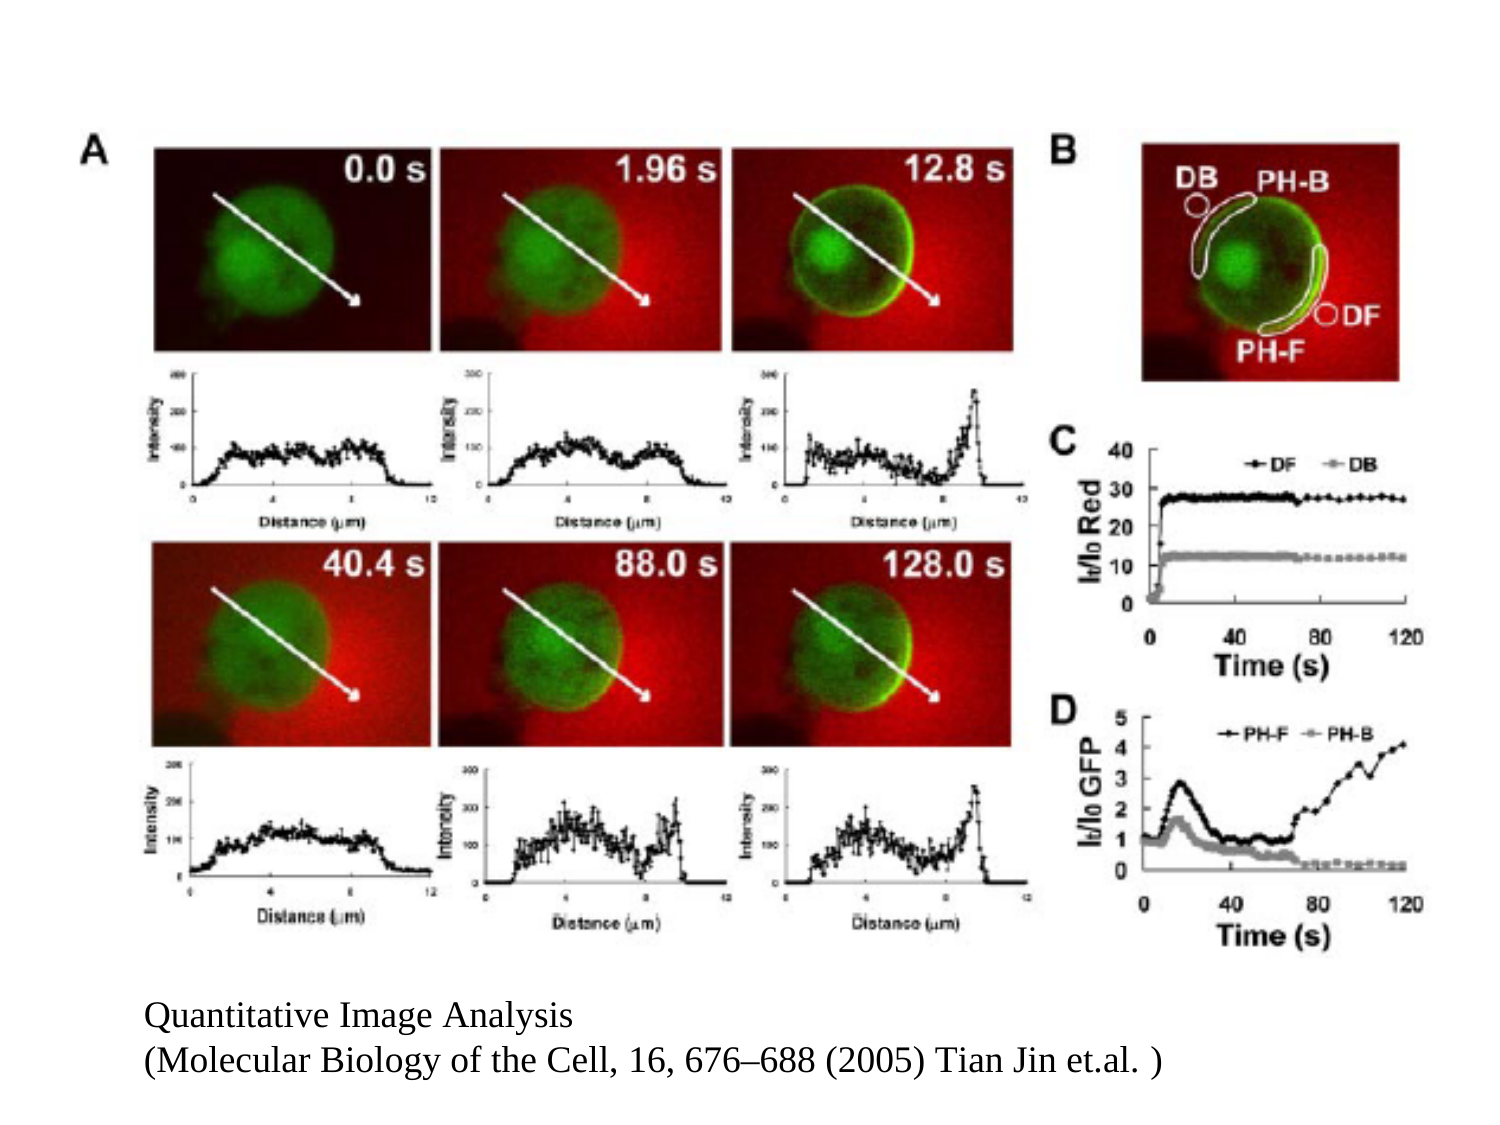

Quantitative Image Analysis
(Molecular Biology of the Cell, 16, 676–688 (2005) Tian Jin et.al. )